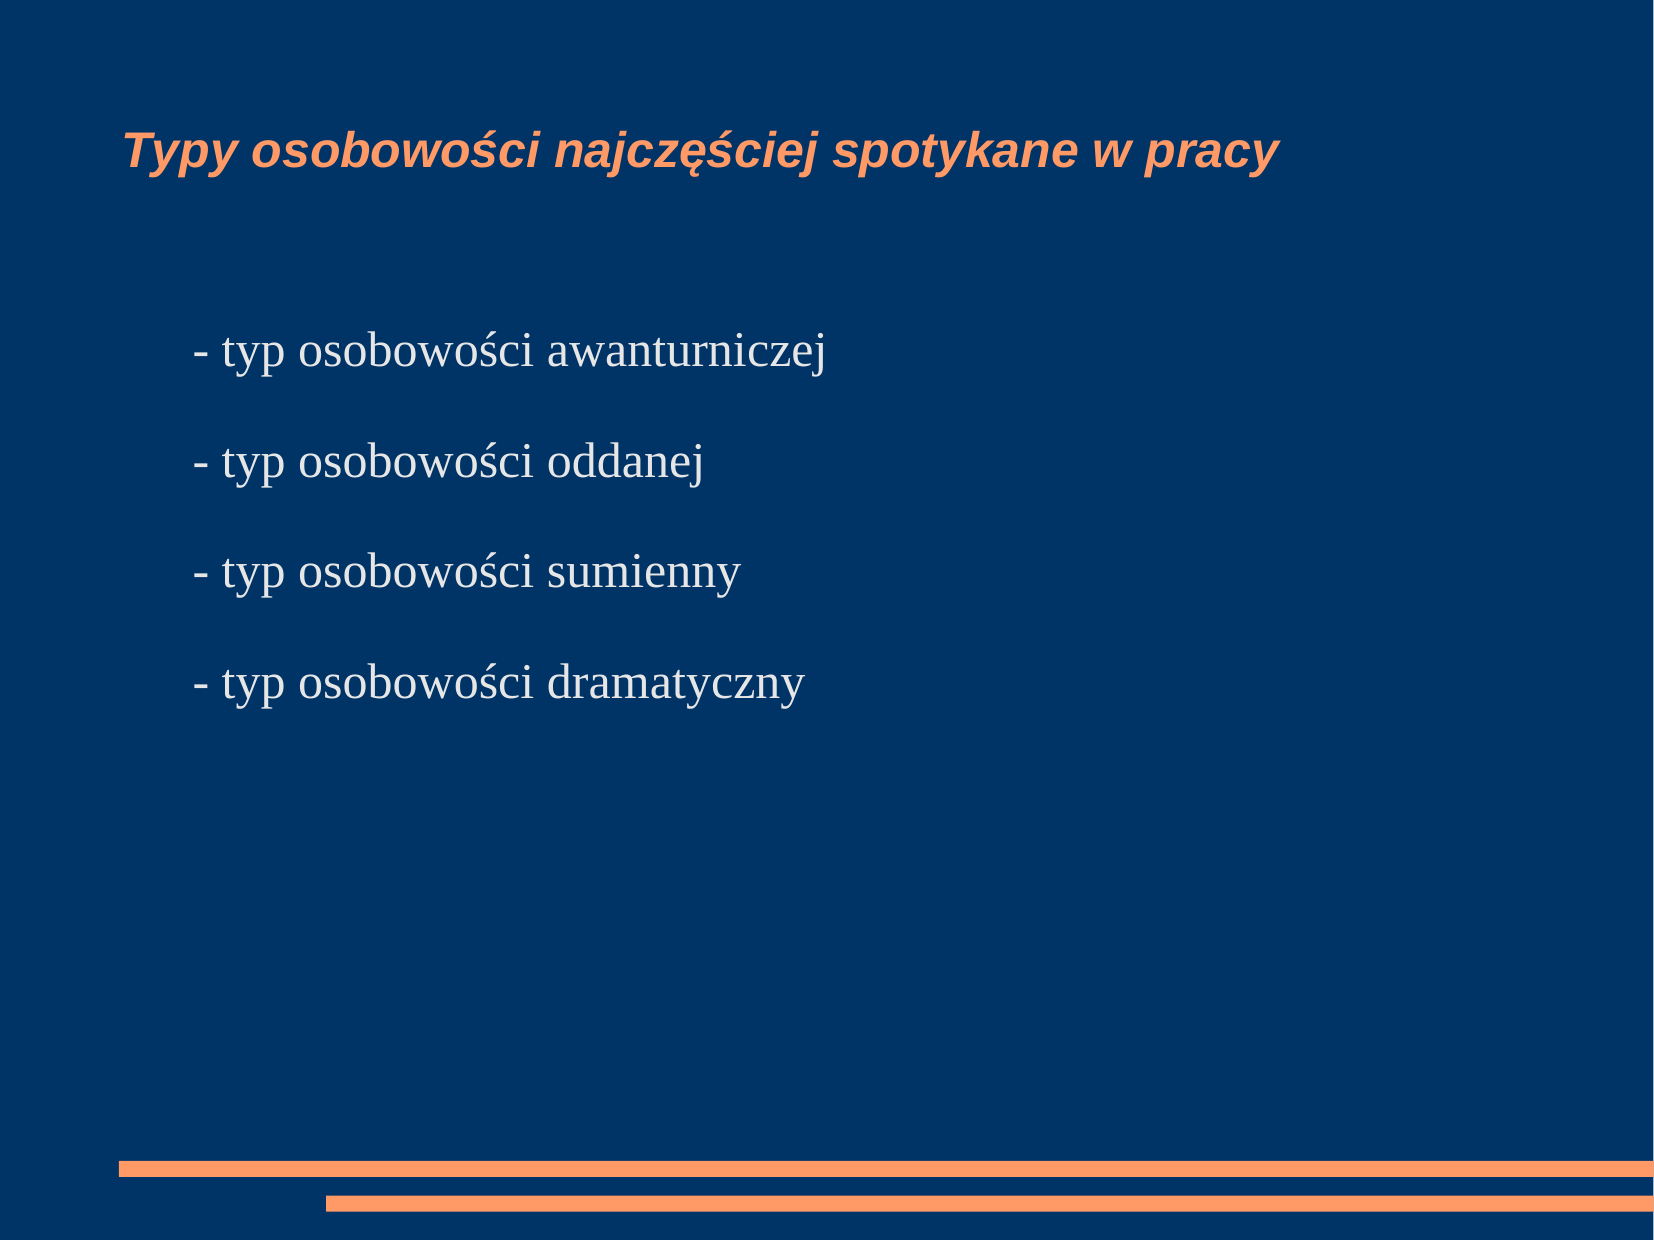

# Typy osobowości najczęściej spotykane w pracy
- typ osobowości awanturniczej
- typ osobowości oddanej
- typ osobowości sumienny
- typ osobowości dramatyczny